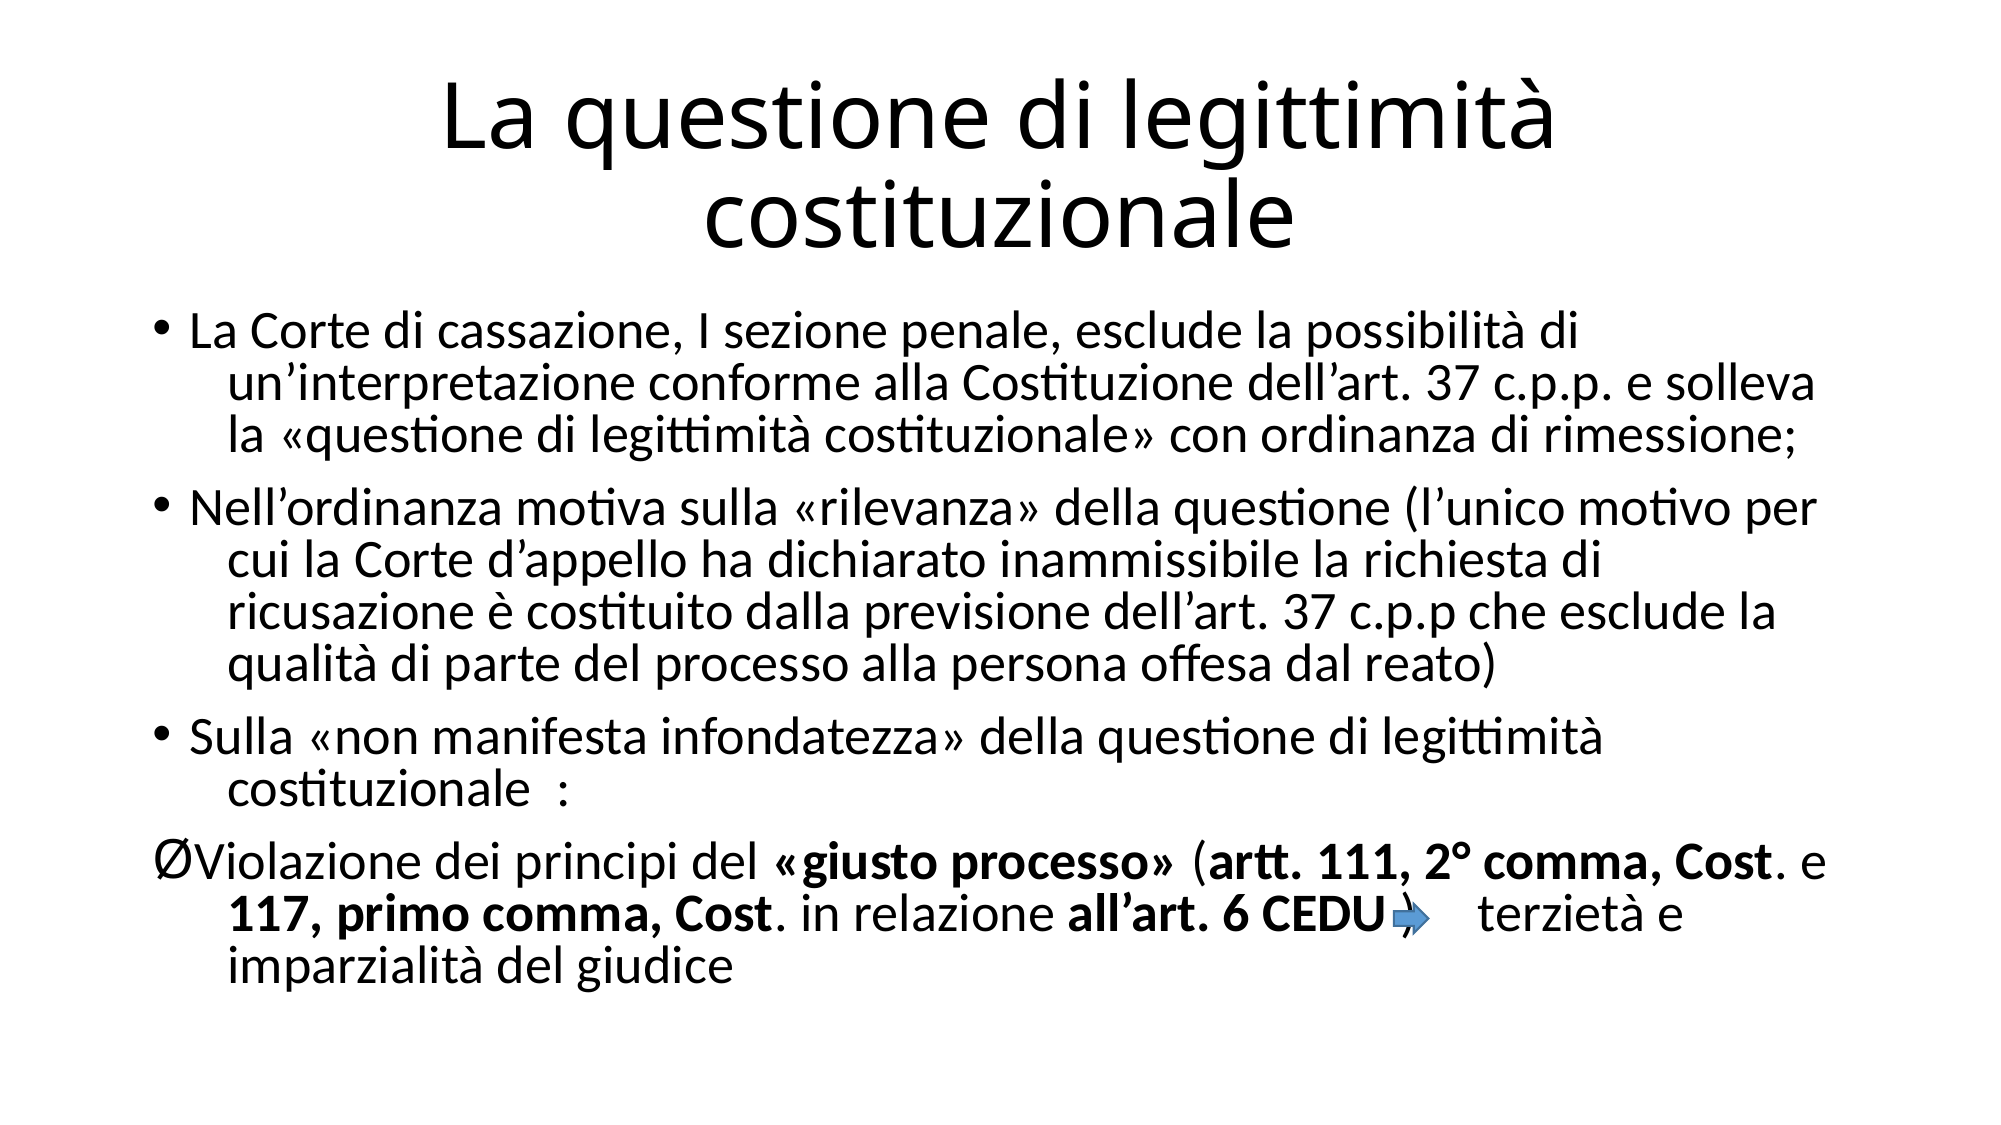

# La questione di legittimità costituzionale
La Corte di cassazione, I sezione penale, esclude la possibilità di un’interpretazione conforme alla Costituzione dell’art. 37 c.p.p. e solleva la «questione di legittimità costituzionale» con ordinanza di rimessione;
Nell’ordinanza motiva sulla «rilevanza» della questione (l’unico motivo per cui la Corte d’appello ha dichiarato inammissibile la richiesta di ricusazione è costituito dalla previsione dell’art. 37 c.p.p che esclude la qualità di parte del processo alla persona offesa dal reato)
Sulla «non manifesta infondatezza» della questione di legittimità costituzionale :
Violazione dei principi del «giusto processo» (artt. 111, 2° comma, Cost. e 117, primo comma, Cost. in relazione all’art. 6 CEDU ) terzietà e imparzialità del giudice